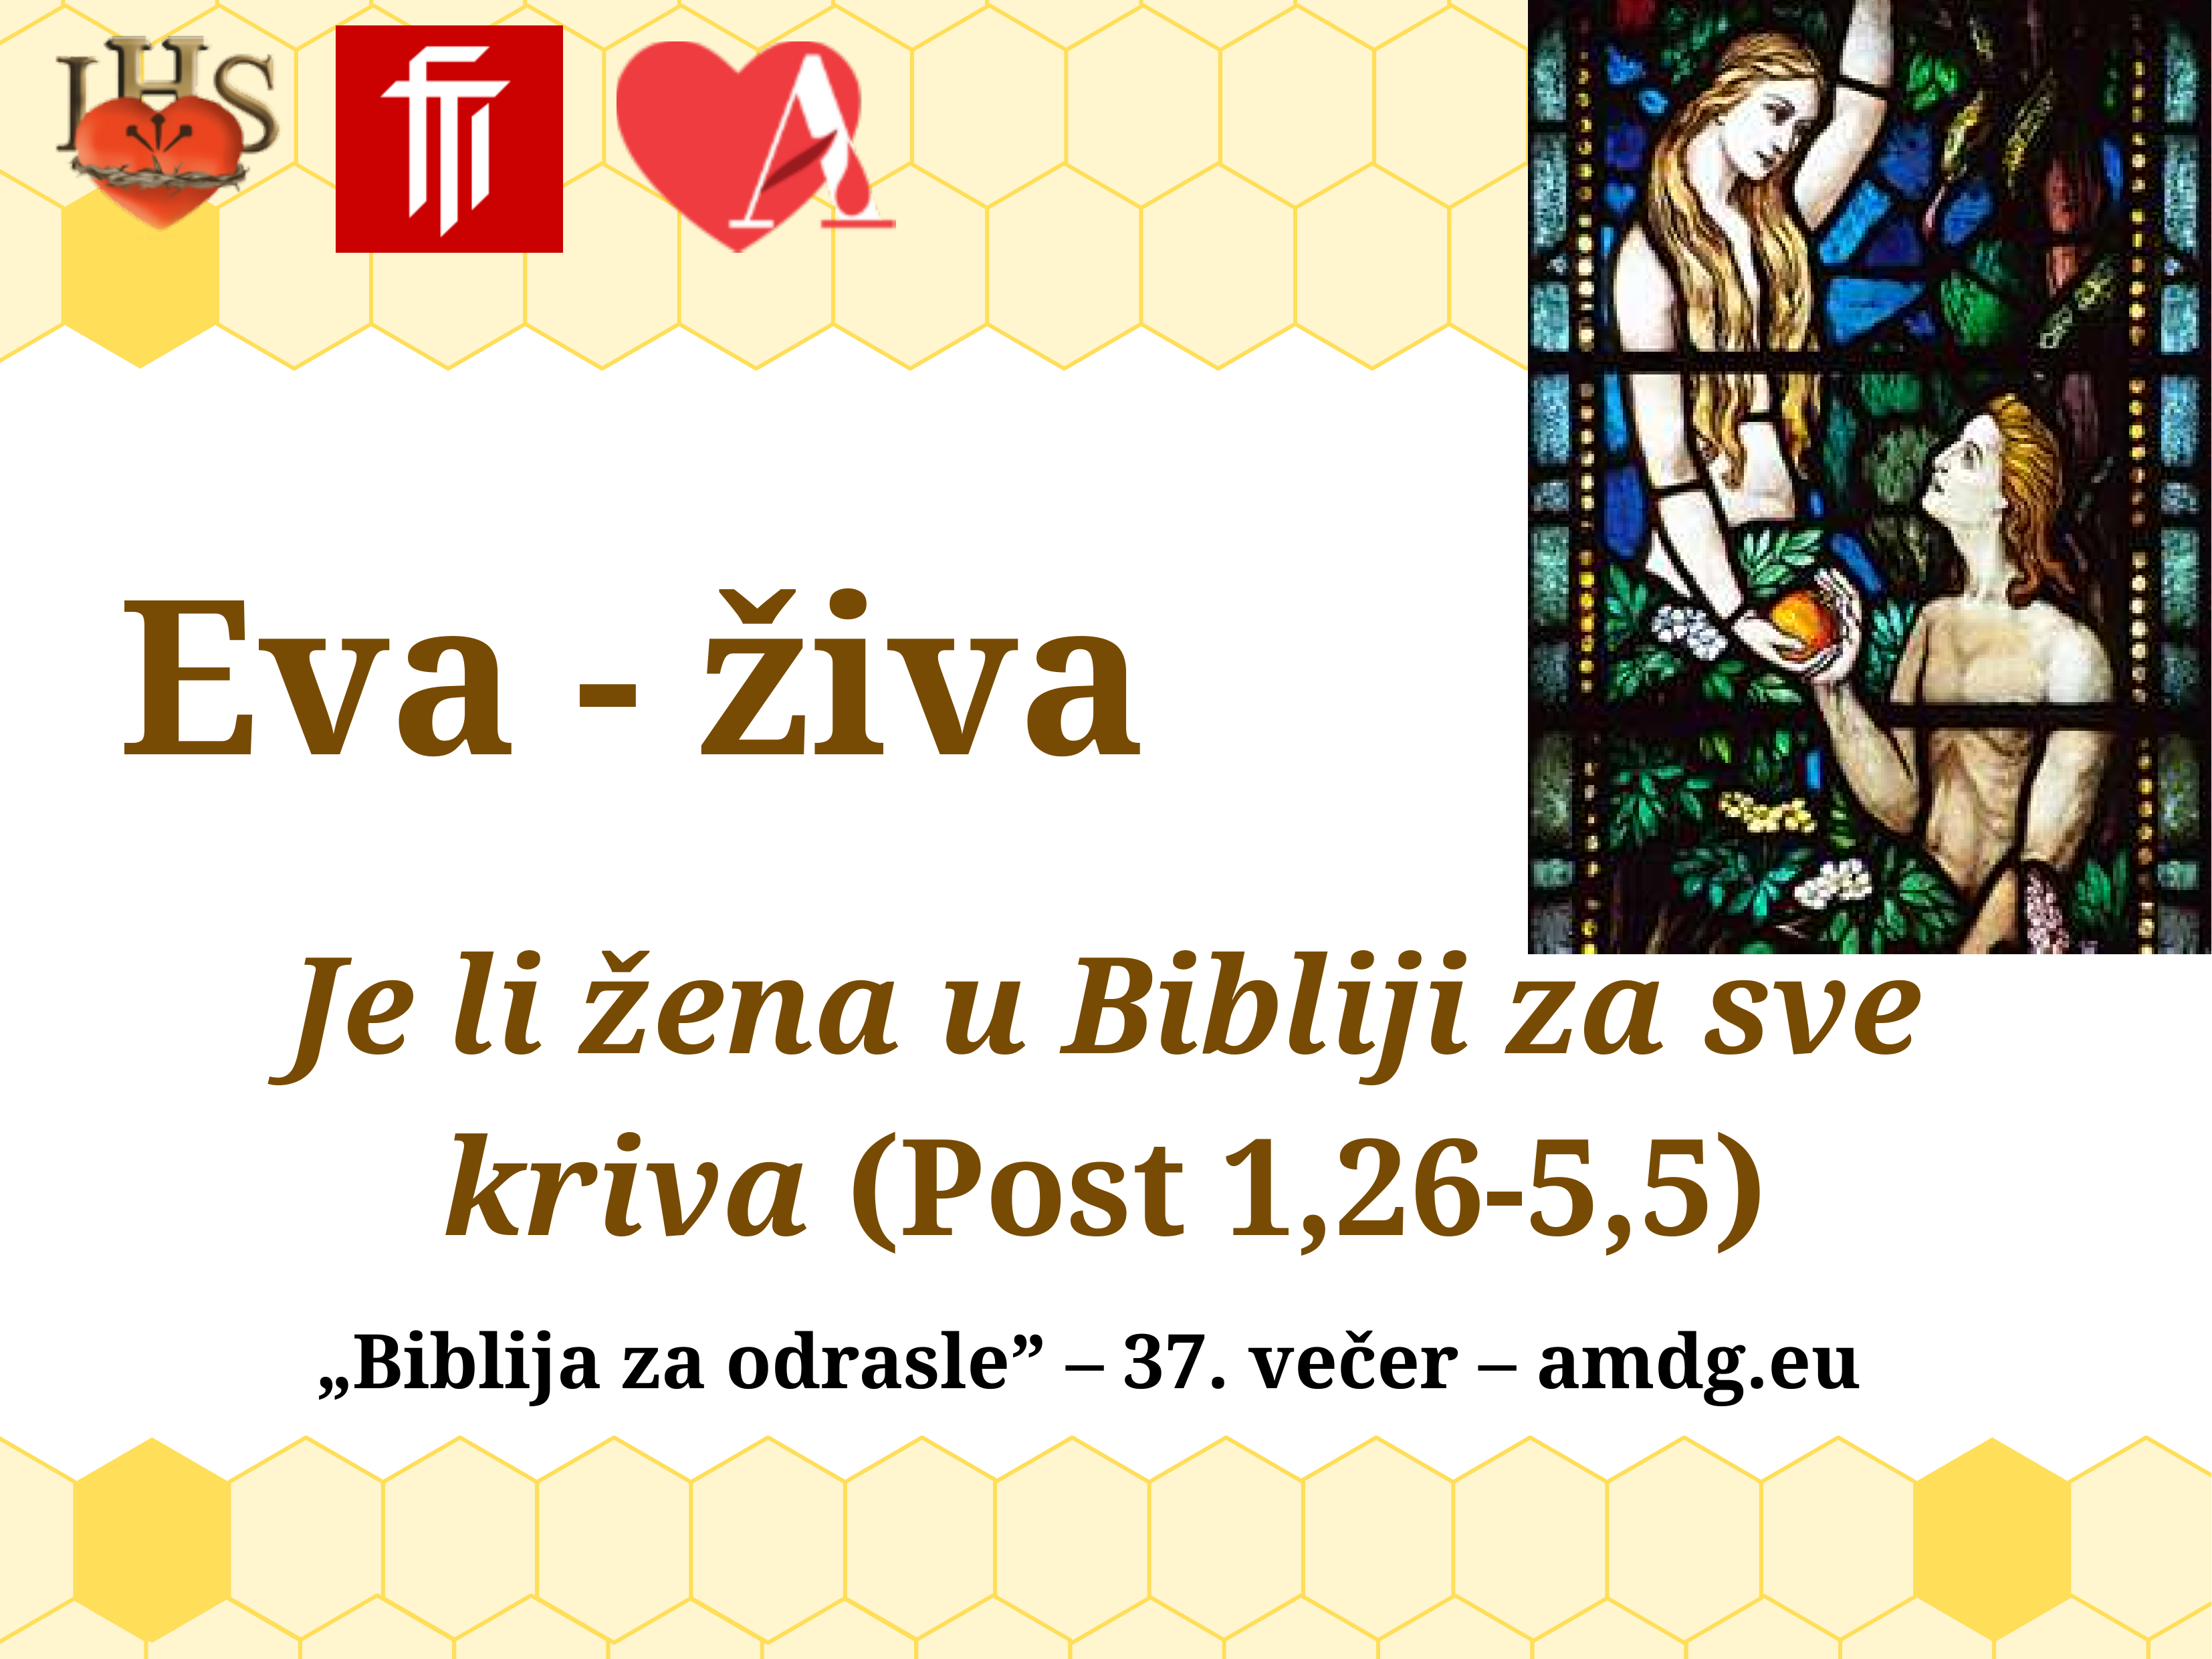

# Eva - živa
Je li žena u Bibliji za sve kriva (Post 1,26-5,5)
„Biblija za odrasle” – 37. večer – amdg.eu